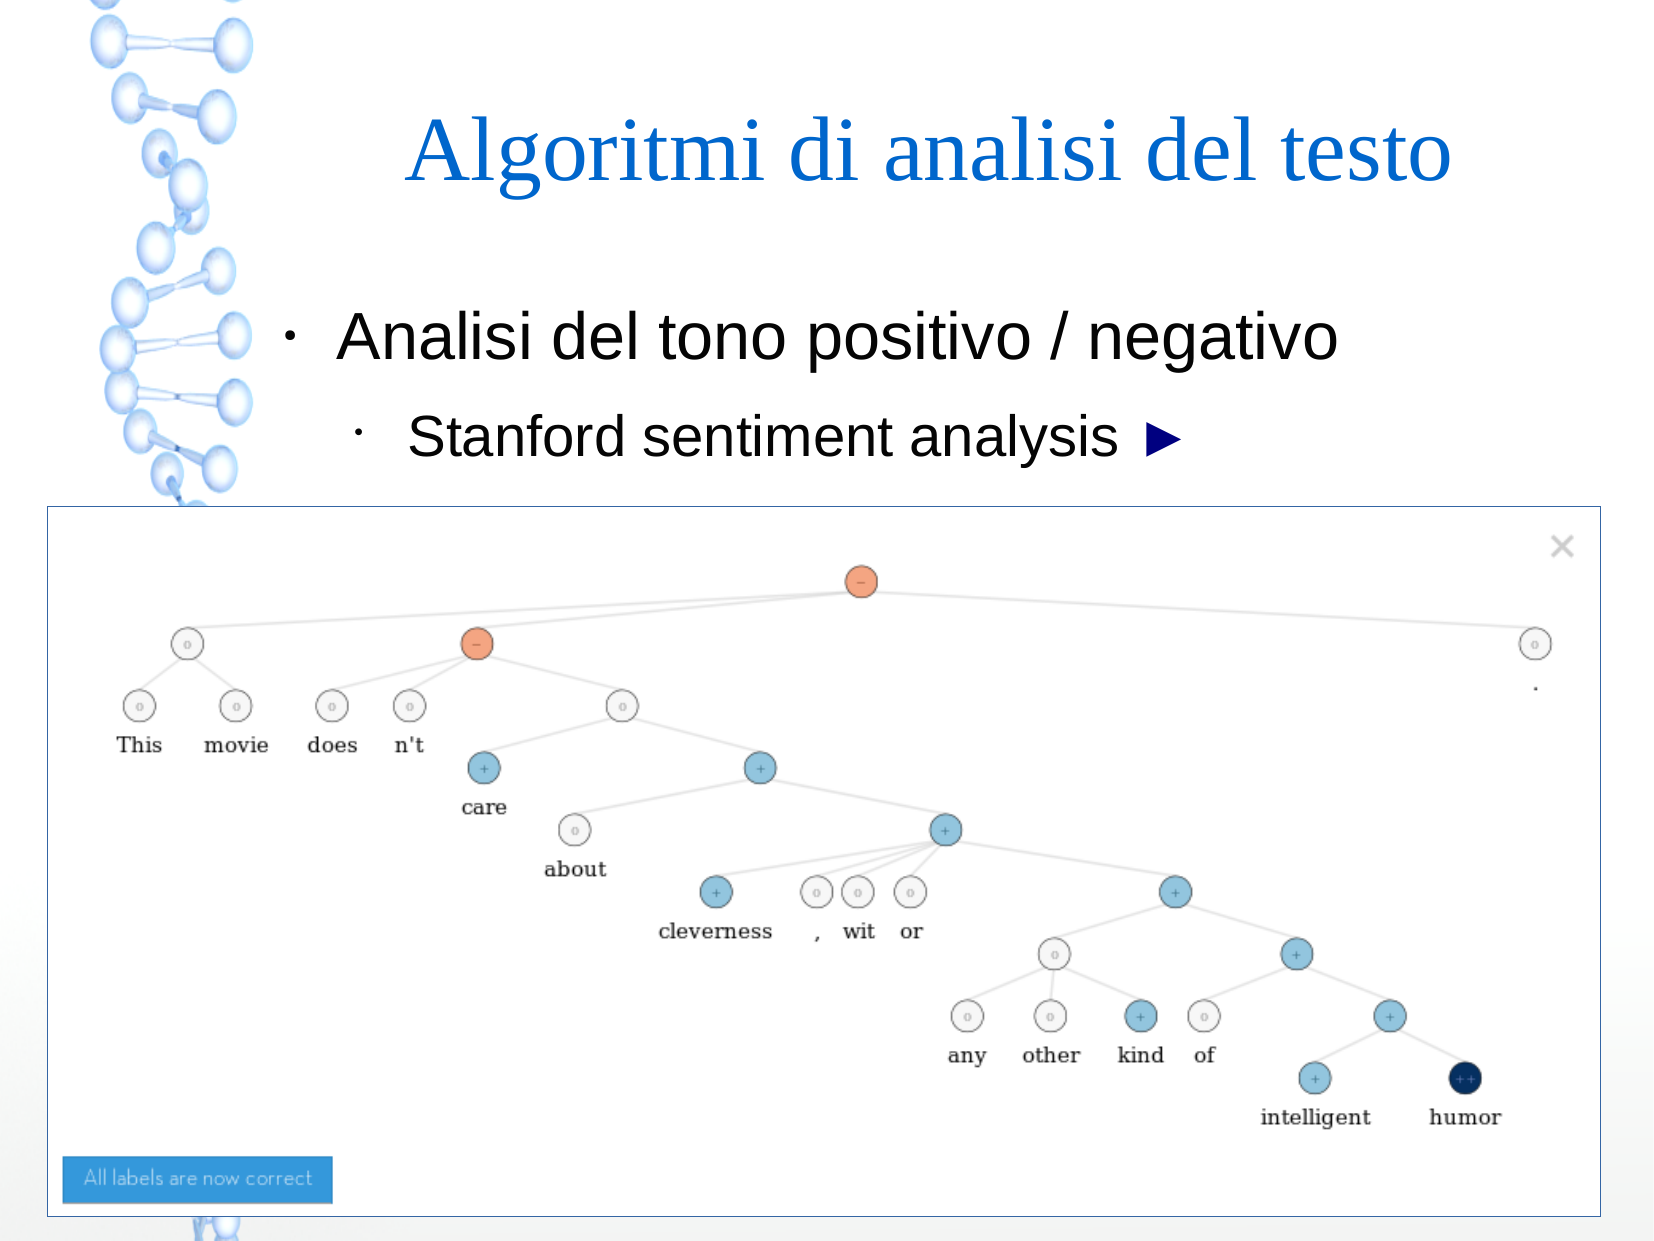

# Algoritmi di analisi del testo
Analisi del tono positivo / negativo
Stanford sentiment analysis ►